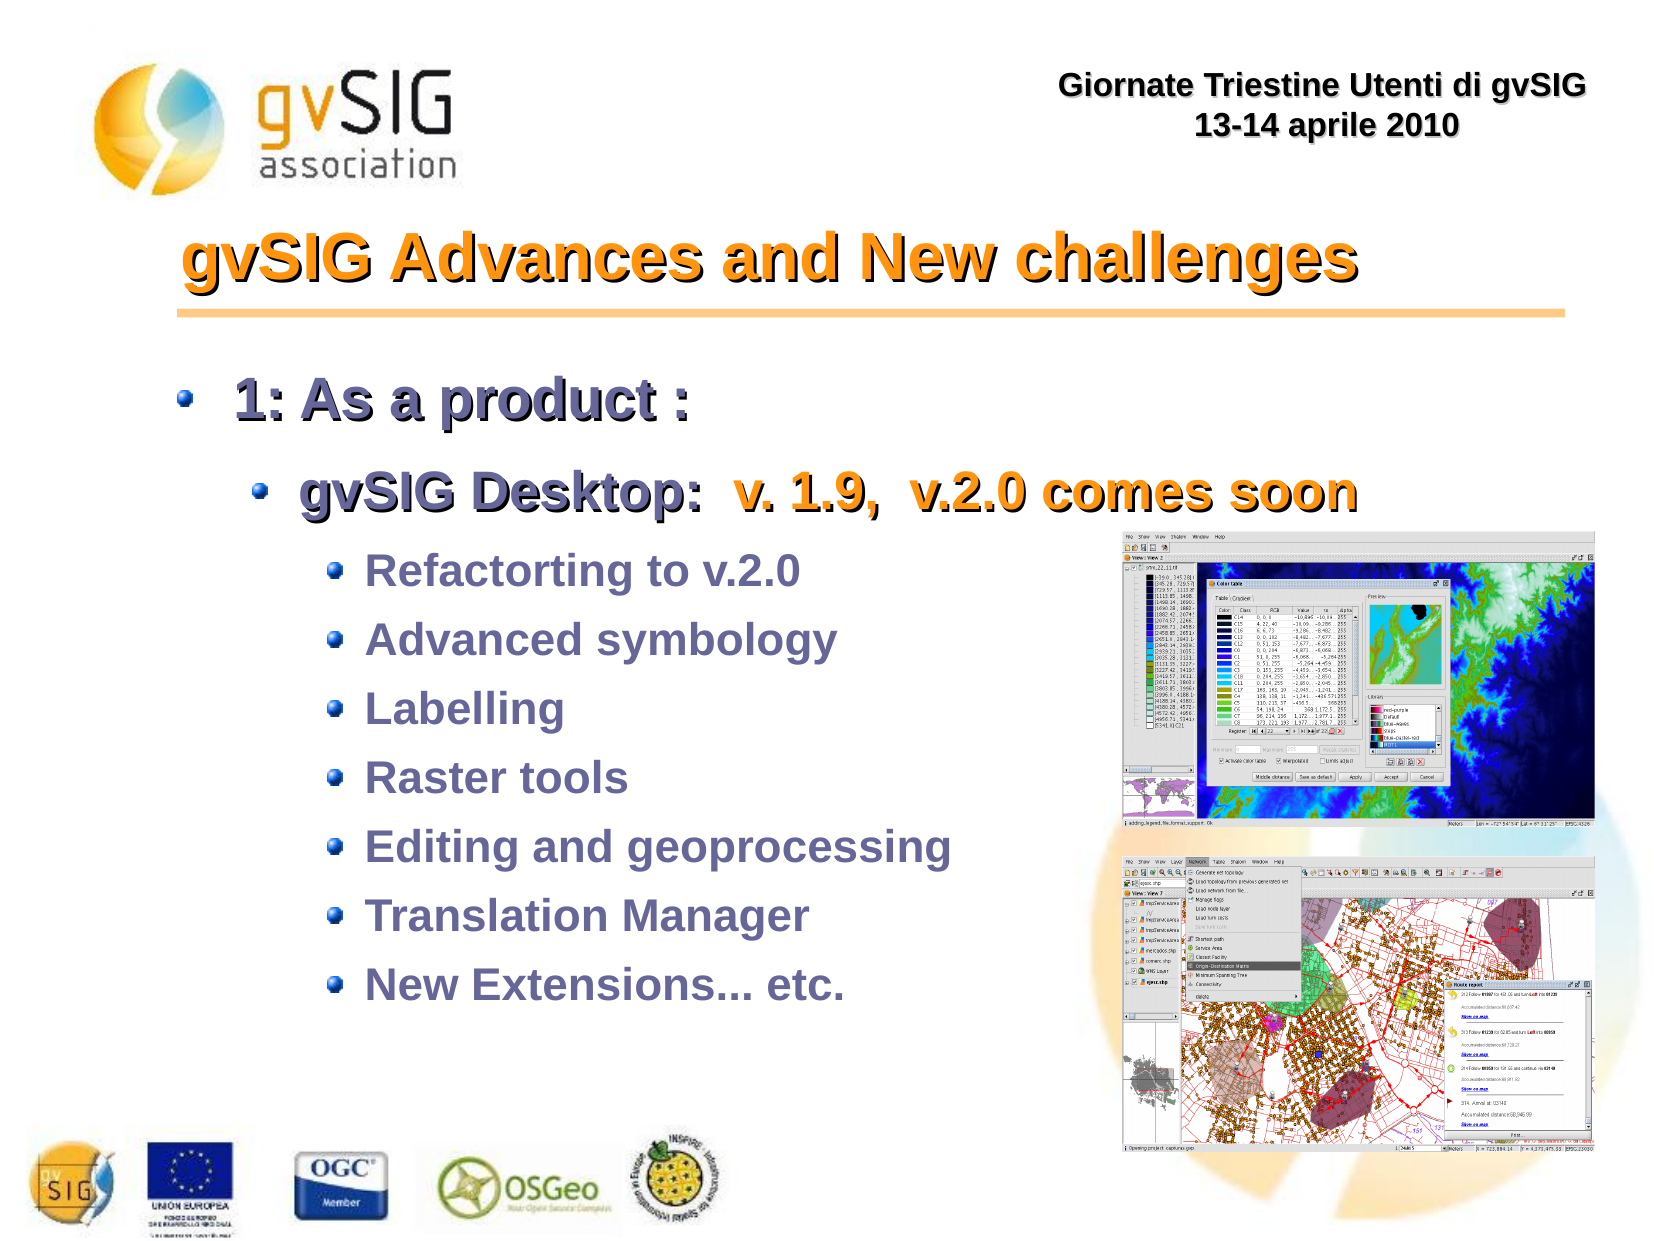

gvSIG Advances and New challenges
# 1: As a product :
gvSIG Desktop: v. 1.9, v.2.0 comes soon
Refactorting to v.2.0
Advanced symbology
Labelling
Raster tools
Editing and geoprocessing
Translation Manager
New Extensions... etc.